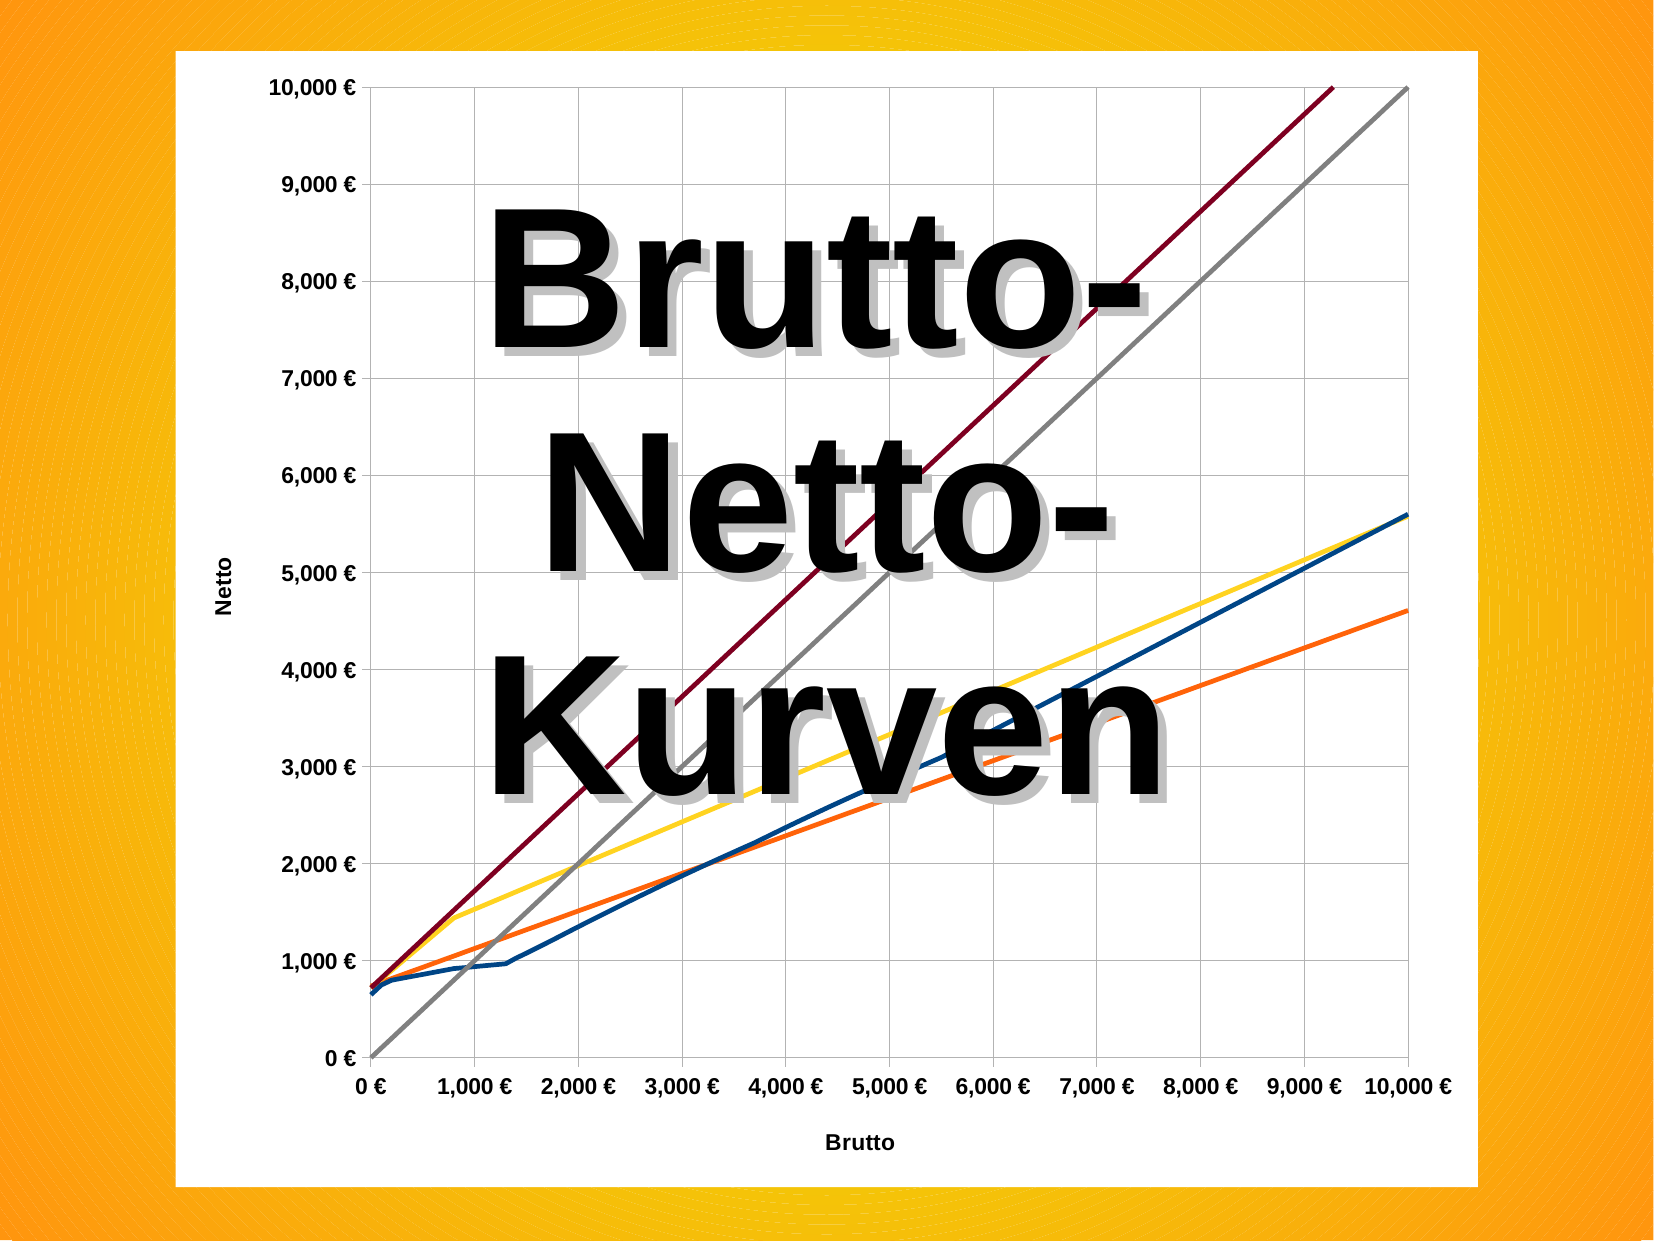

### Chart
| Category | | Brutto=Netto | Heute | BGE | (N)EKS → GGE |
|---|---|---|---|---|---|Brutto-
Netto-
Kurven